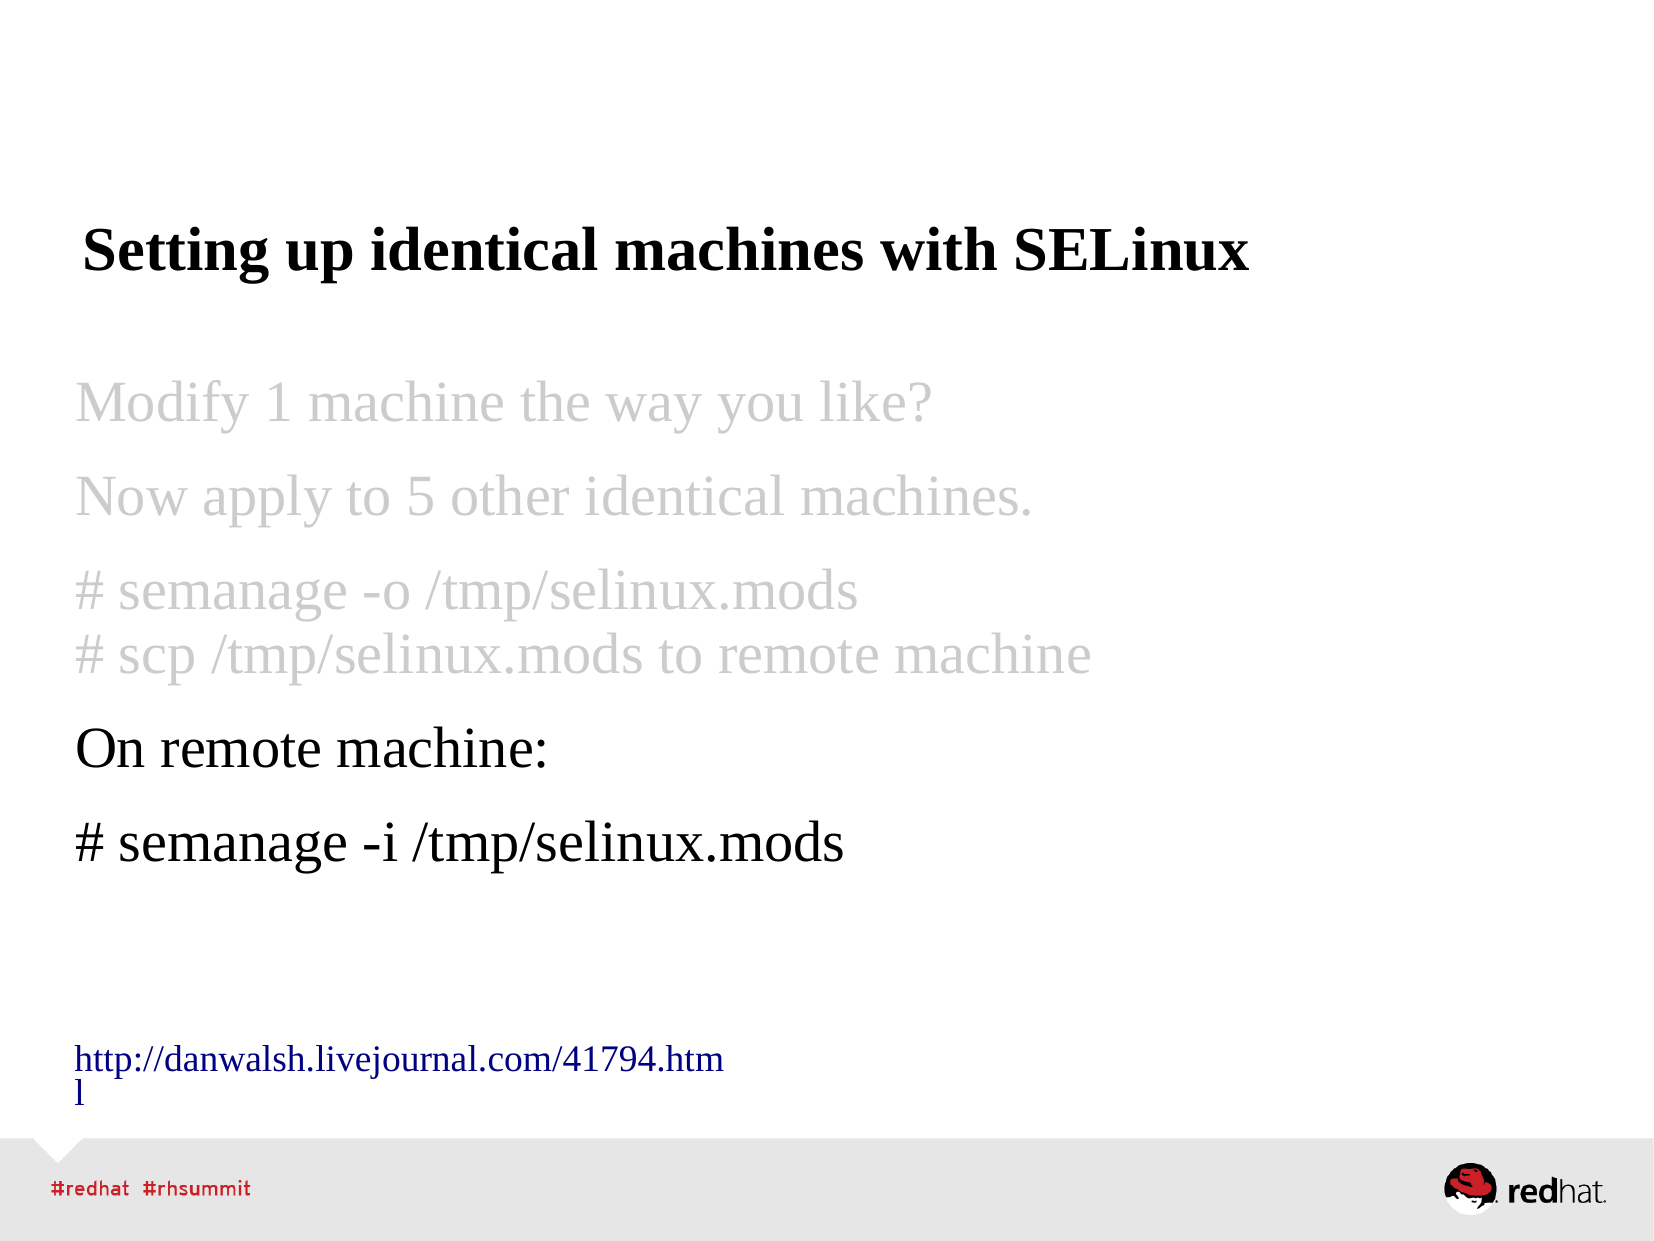

# Setting up identical machines with SELinux
Modify 1 machine the way you like?
Now apply to 5 other identical machines.
# semanage -o /tmp/selinux.mods # scp /tmp/selinux.mods to remote machine
On remote machine:
# semanage -i /tmp/selinux.mods
http://danwalsh.livejournal.com/41794.html